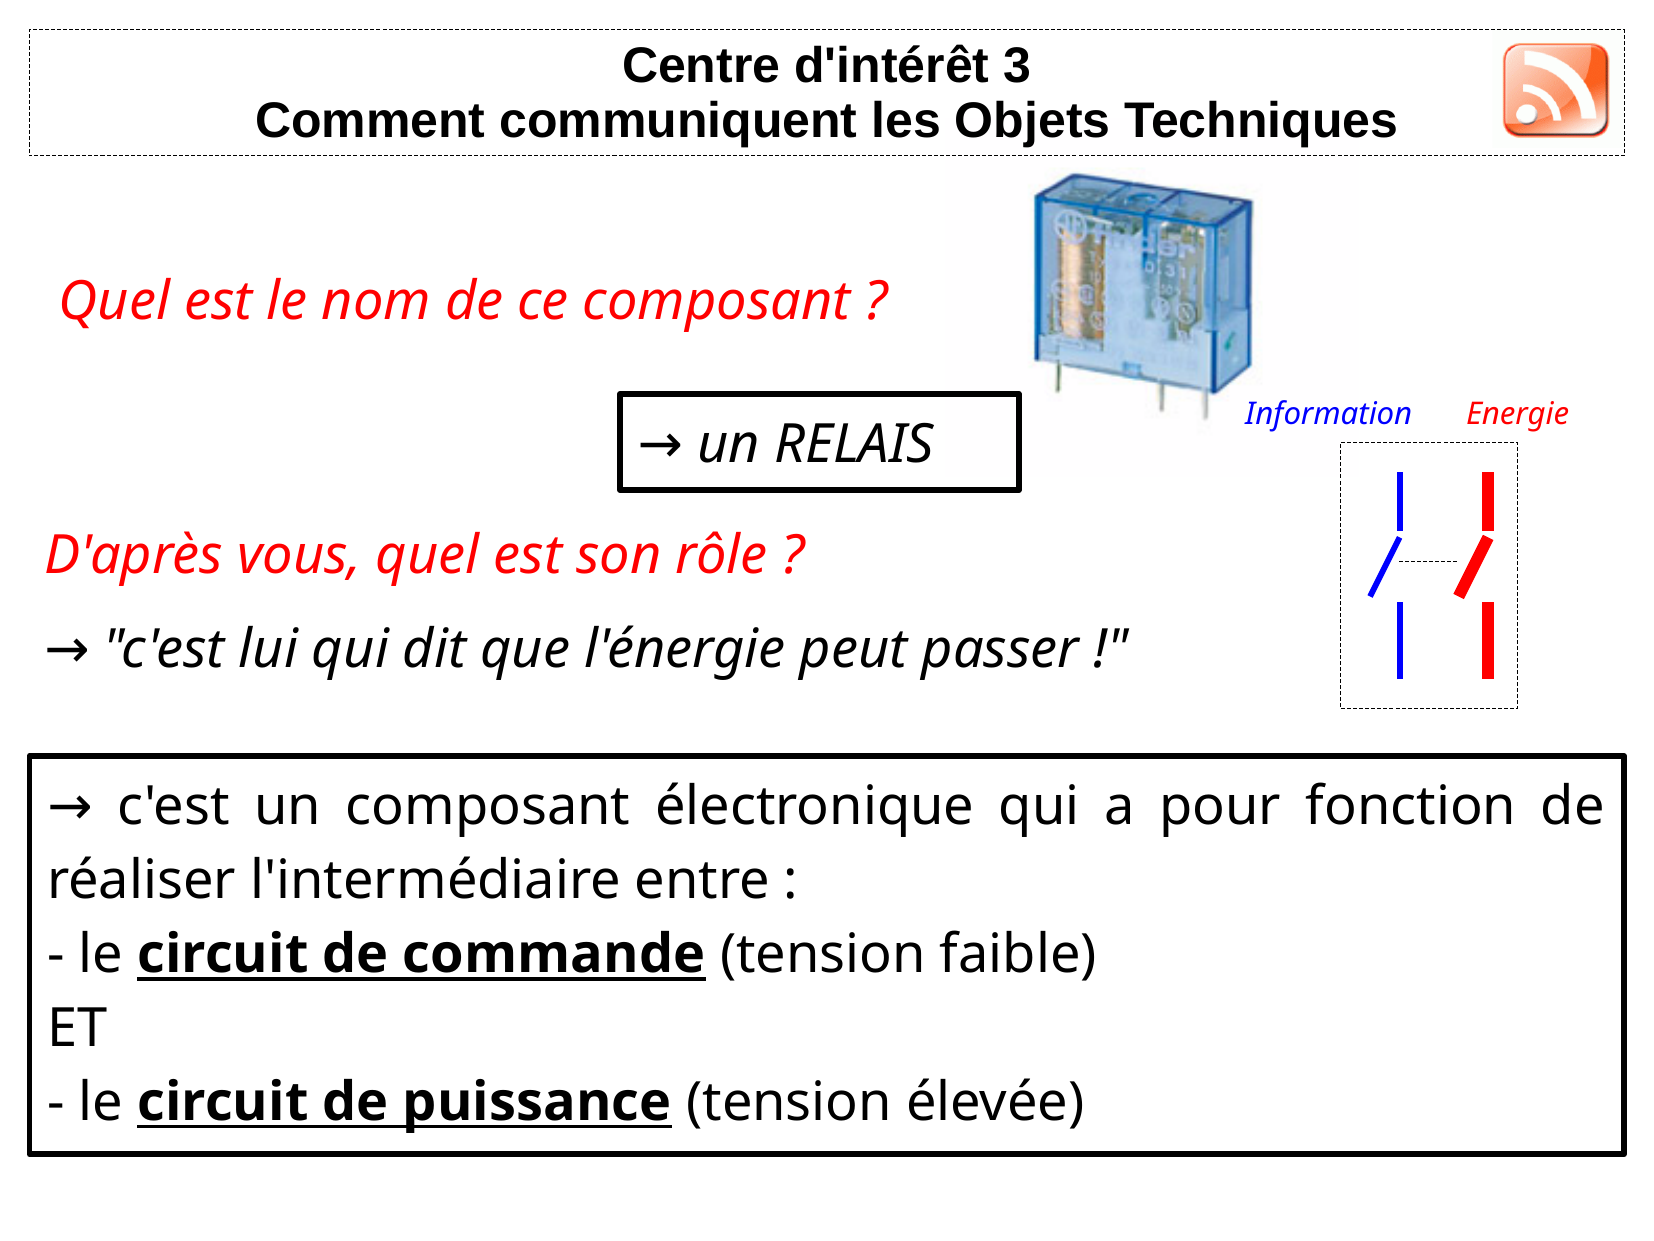

Centre d'intérêt 3
Comment communiquent les Objets Techniques
Quel est le nom de ce composant ?
Information
Energie
→ un RELAIS
D'après vous, quel est son rôle ?
→ "c'est lui qui dit que l'énergie peut passer !"
→ c'est un composant électronique qui a pour fonction de réaliser l'intermédiaire entre :
- le circuit de commande (tension faible)
ET
- le circuit de puissance (tension élevée)